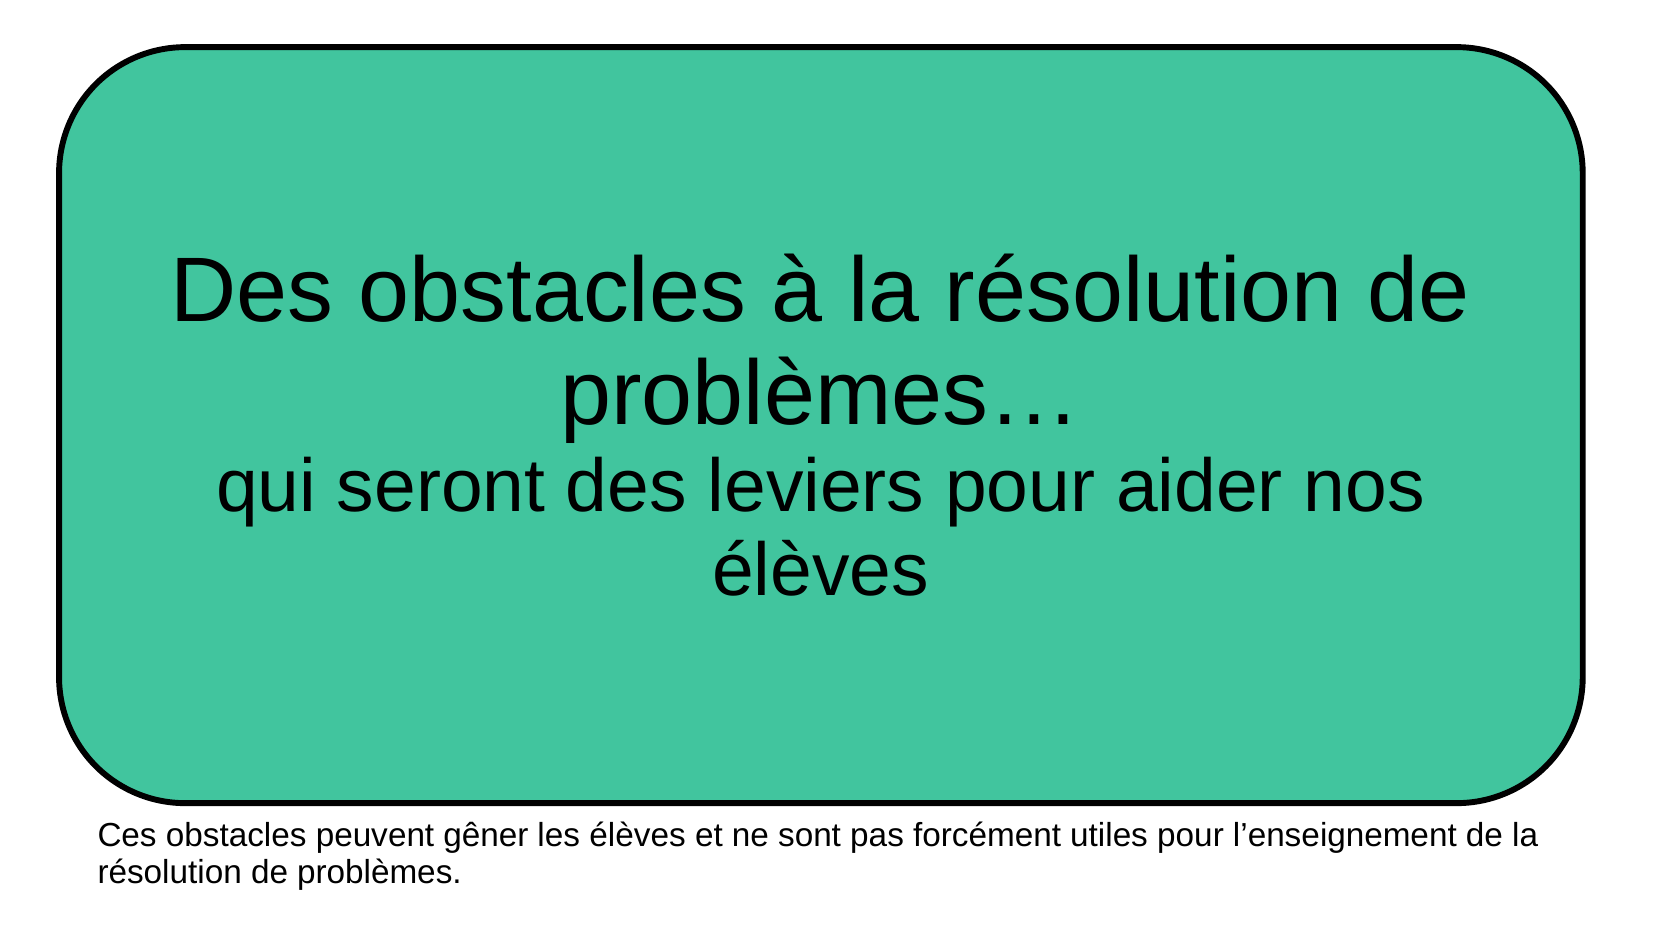

Des obstacles à la résolution de problèmes…
qui seront des leviers pour aider nos élèves
Ces obstacles peuvent gêner les élèves et ne sont pas forcément utiles pour l’enseignement de la résolution de problèmes.